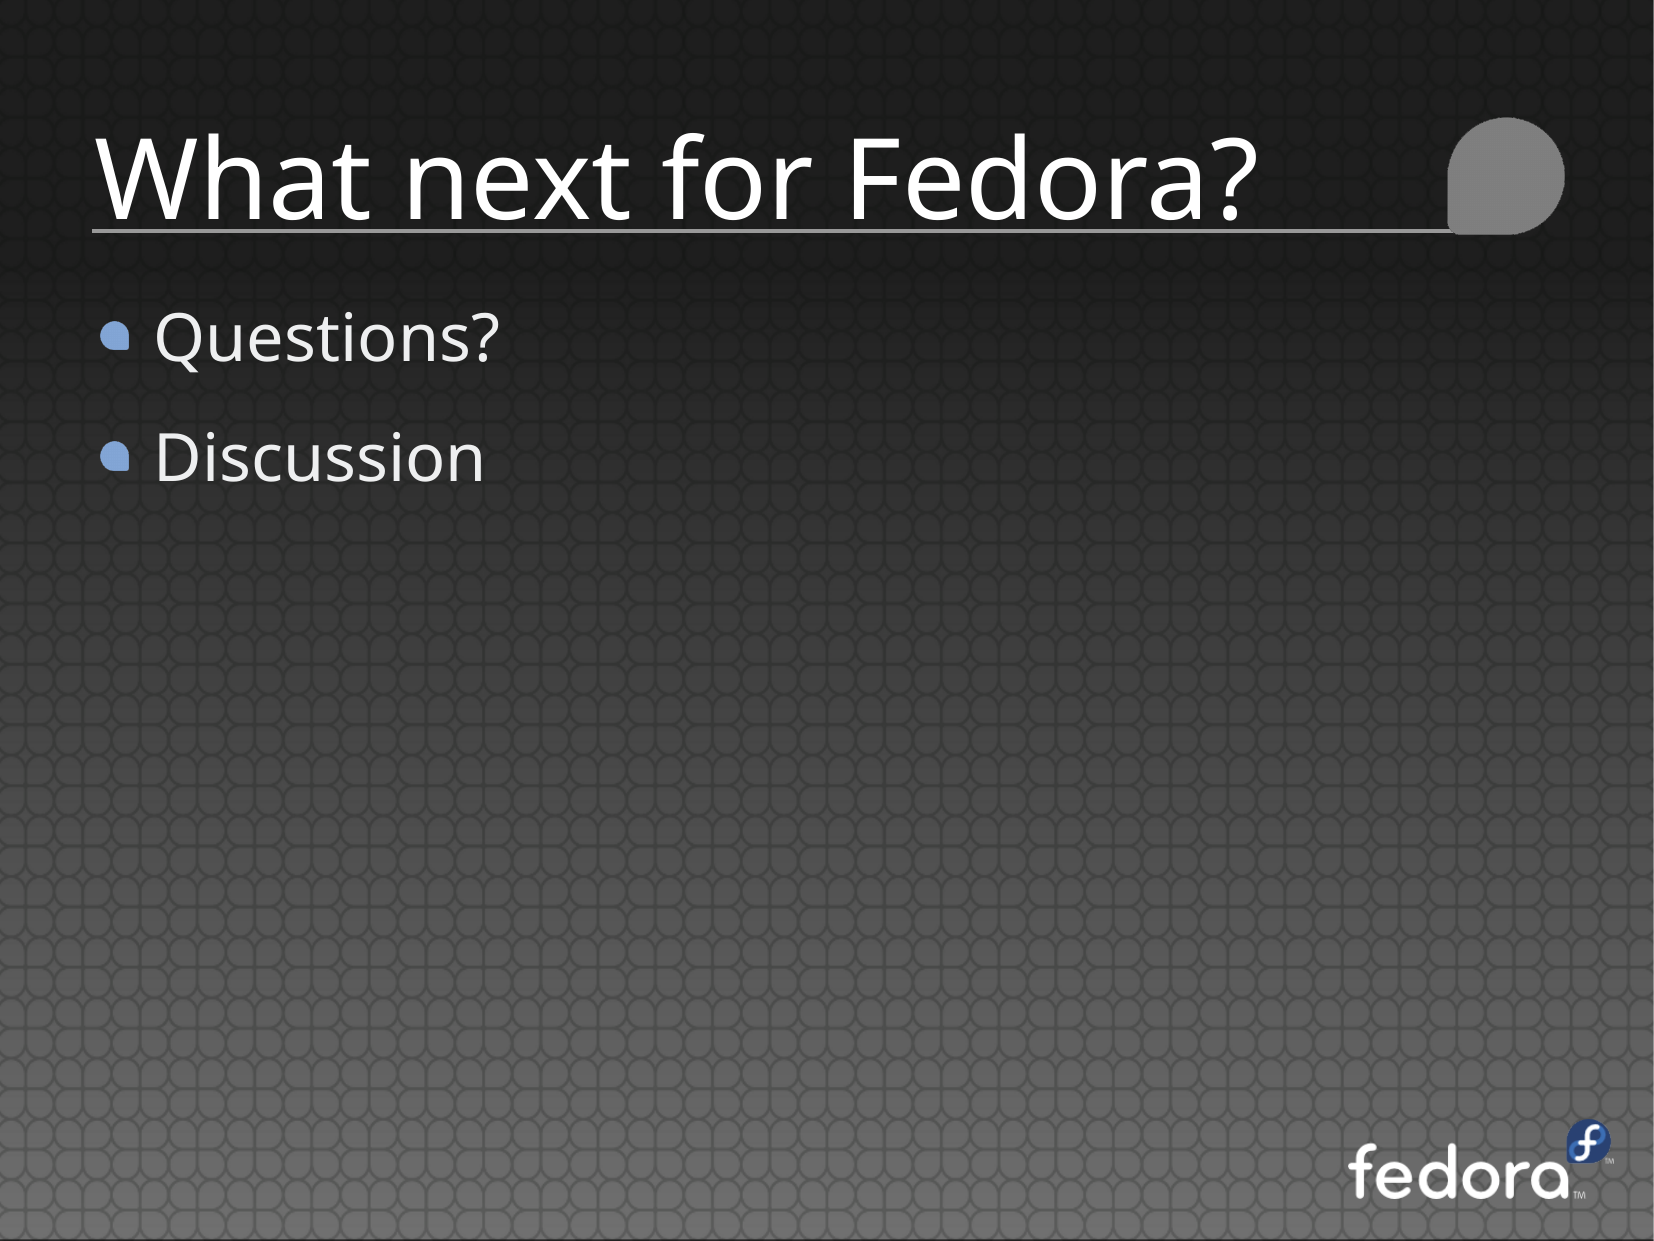

What next for Fedora?
# Questions?
Discussion